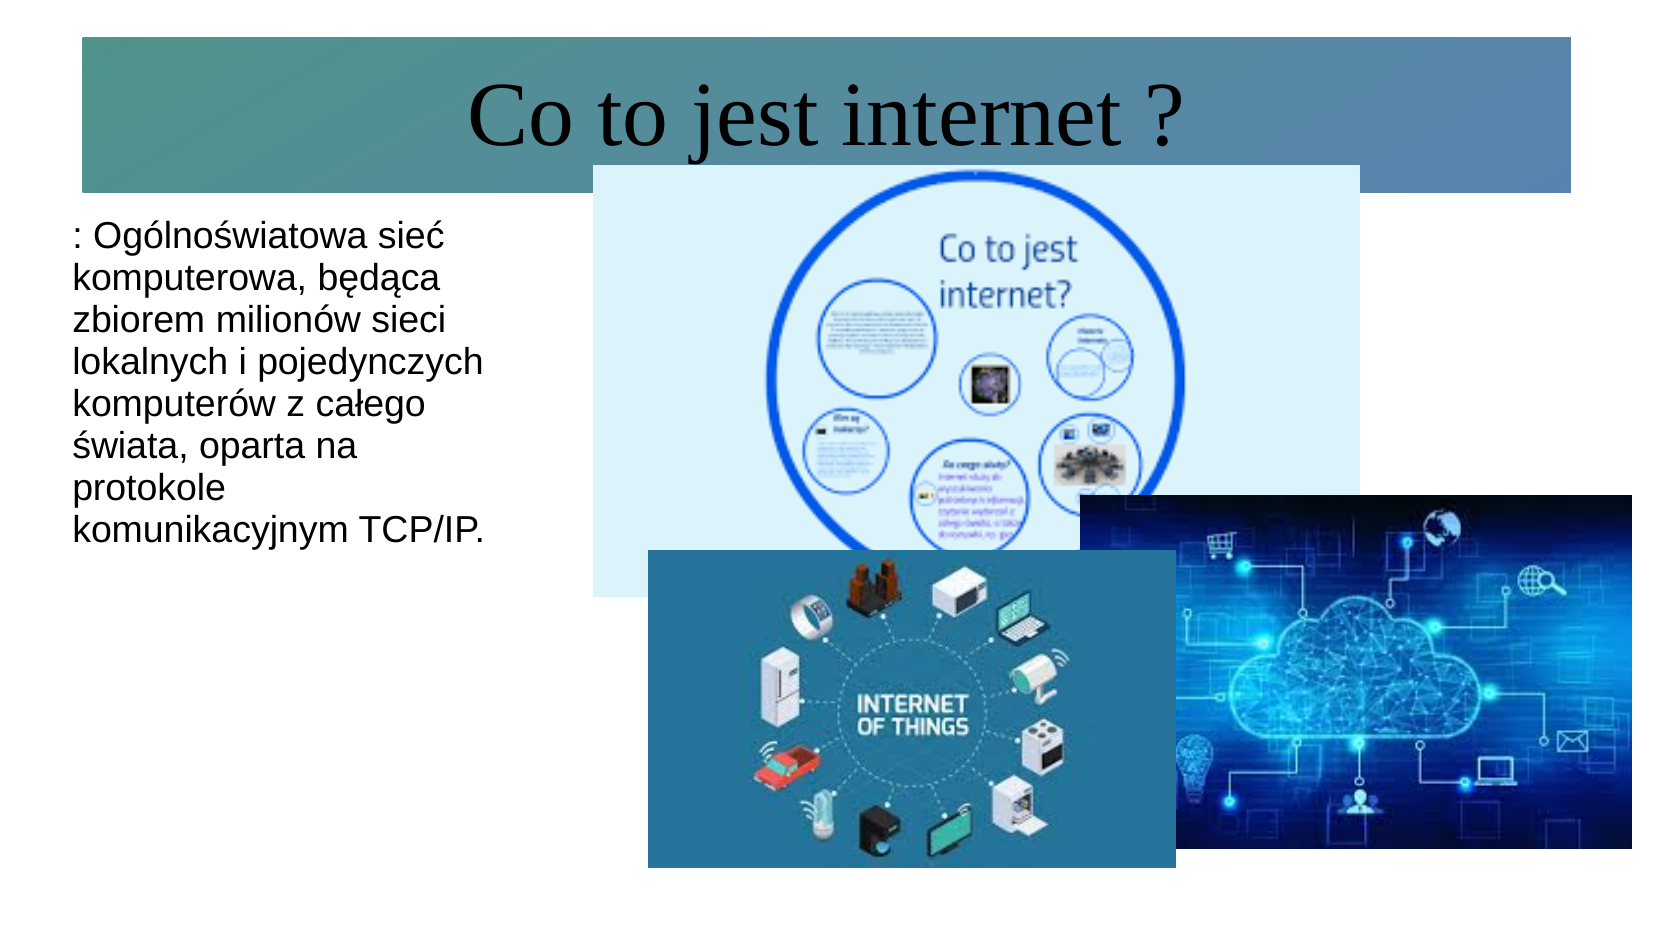

# Co to jest internet ?
: Ogólnoświatowa sieć komputerowa, będąca zbiorem milionów sieci lokalnych i pojedynczych komputerów z całego świata, oparta na protokole komunikacyjnym TCP/IP.